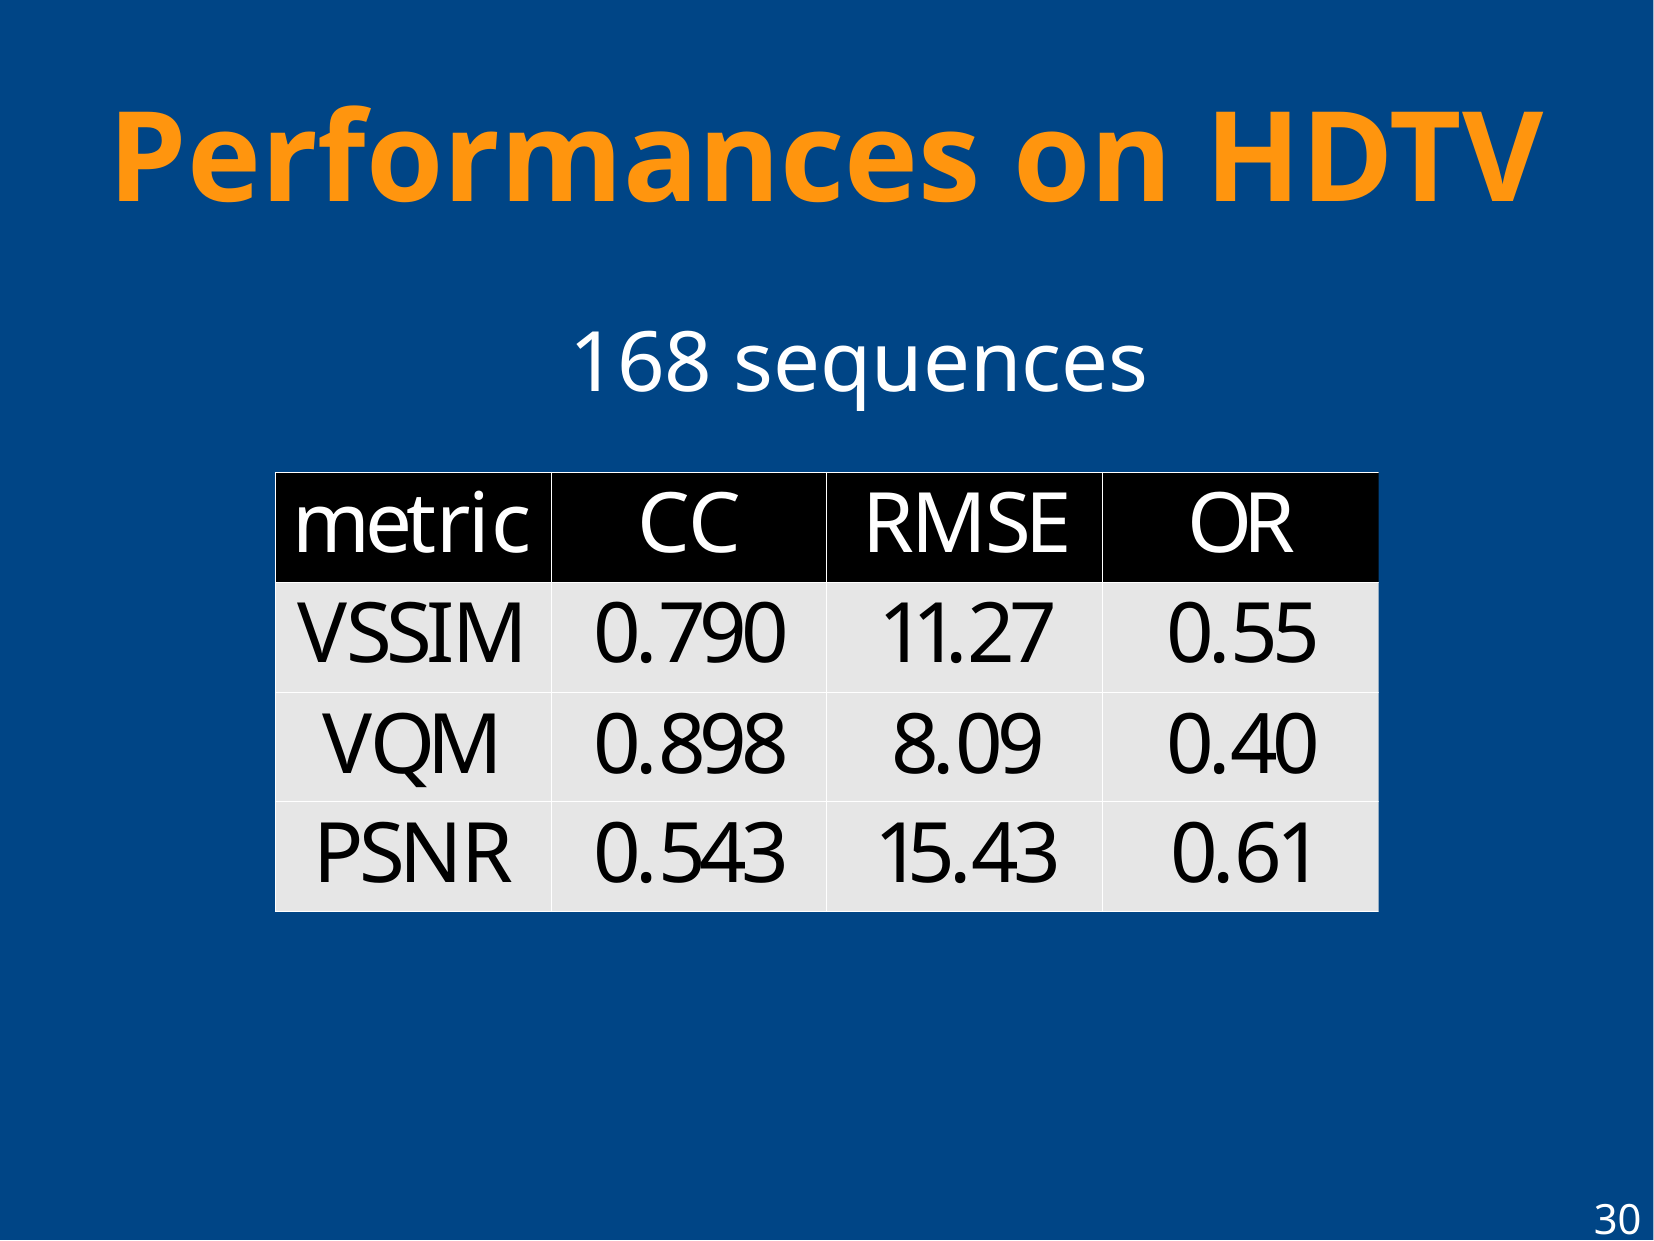

# Performances on HDTV
168 sequences
30